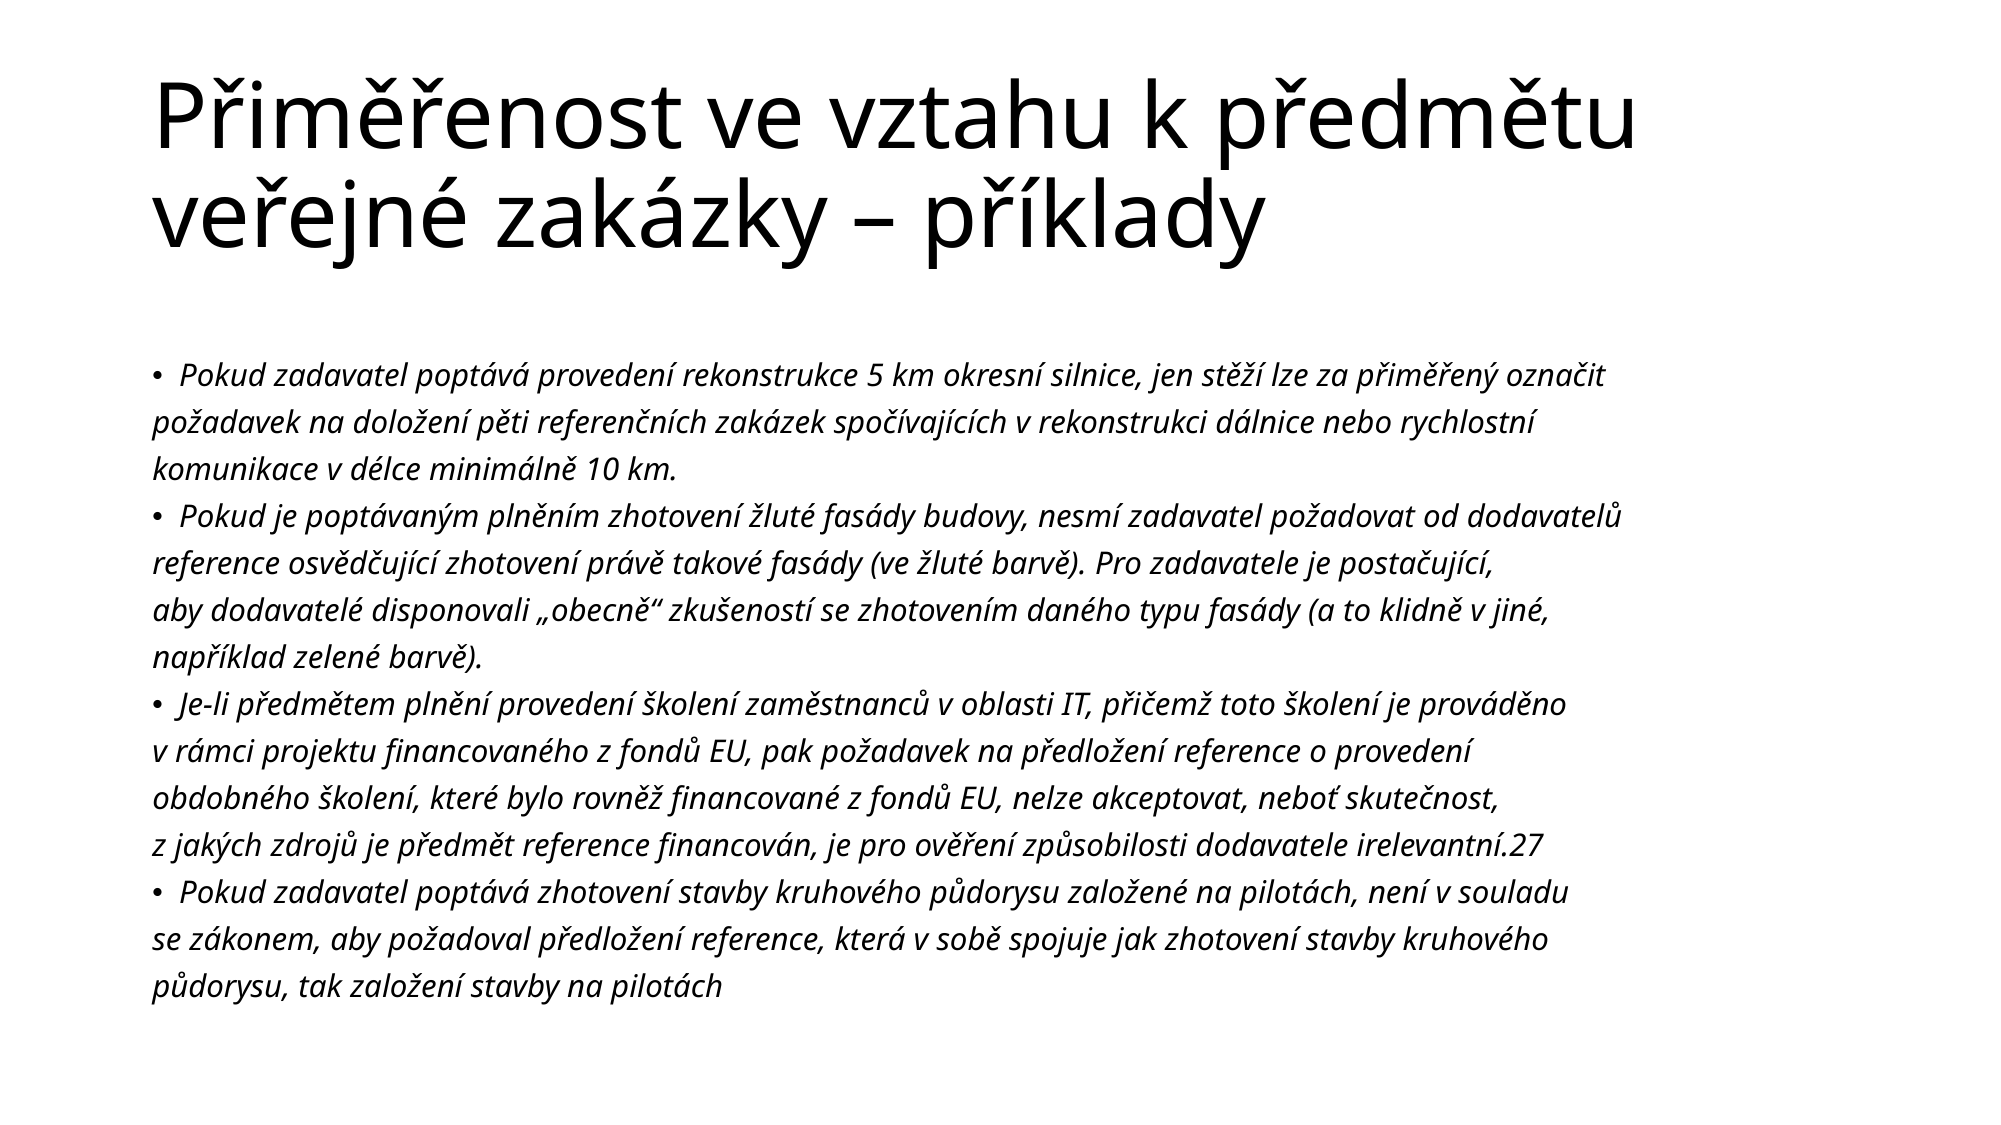

# Přiměřenost ve vztahu k předmětu veřejné zakázky – příklady
• Pokud zadavatel poptává provedení rekonstrukce 5 km okresní silnice, jen stěží lze za přiměřený označit
požadavek na doložení pěti referenčních zakázek spočívajících v rekonstrukci dálnice nebo rychlostní
komunikace v délce minimálně 10 km.
• Pokud je poptávaným plněním zhotovení žluté fasády budovy, nesmí zadavatel požadovat od dodavatelů
reference osvědčující zhotovení právě takové fasády (ve žluté barvě). Pro zadavatele je postačující,
aby dodavatelé disponovali „obecně“ zkušeností se zhotovením daného typu fasády (a to klidně v jiné,
například zelené barvě).
• Je-li předmětem plnění provedení školení zaměstnanců v oblasti IT, přičemž toto školení je prováděno
v rámci projektu financovaného z fondů EU, pak požadavek na předložení reference o provedení
obdobného školení, které bylo rovněž financované z fondů EU, nelze akceptovat, neboť skutečnost,
z jakých zdrojů je předmět reference financován, je pro ověření způsobilosti dodavatele irelevantní.27
• Pokud zadavatel poptává zhotovení stavby kruhového půdorysu založené na pilotách, není v souladu
se zákonem, aby požadoval předložení reference, která v sobě spojuje jak zhotovení stavby kruhového
půdorysu, tak založení stavby na pilotách